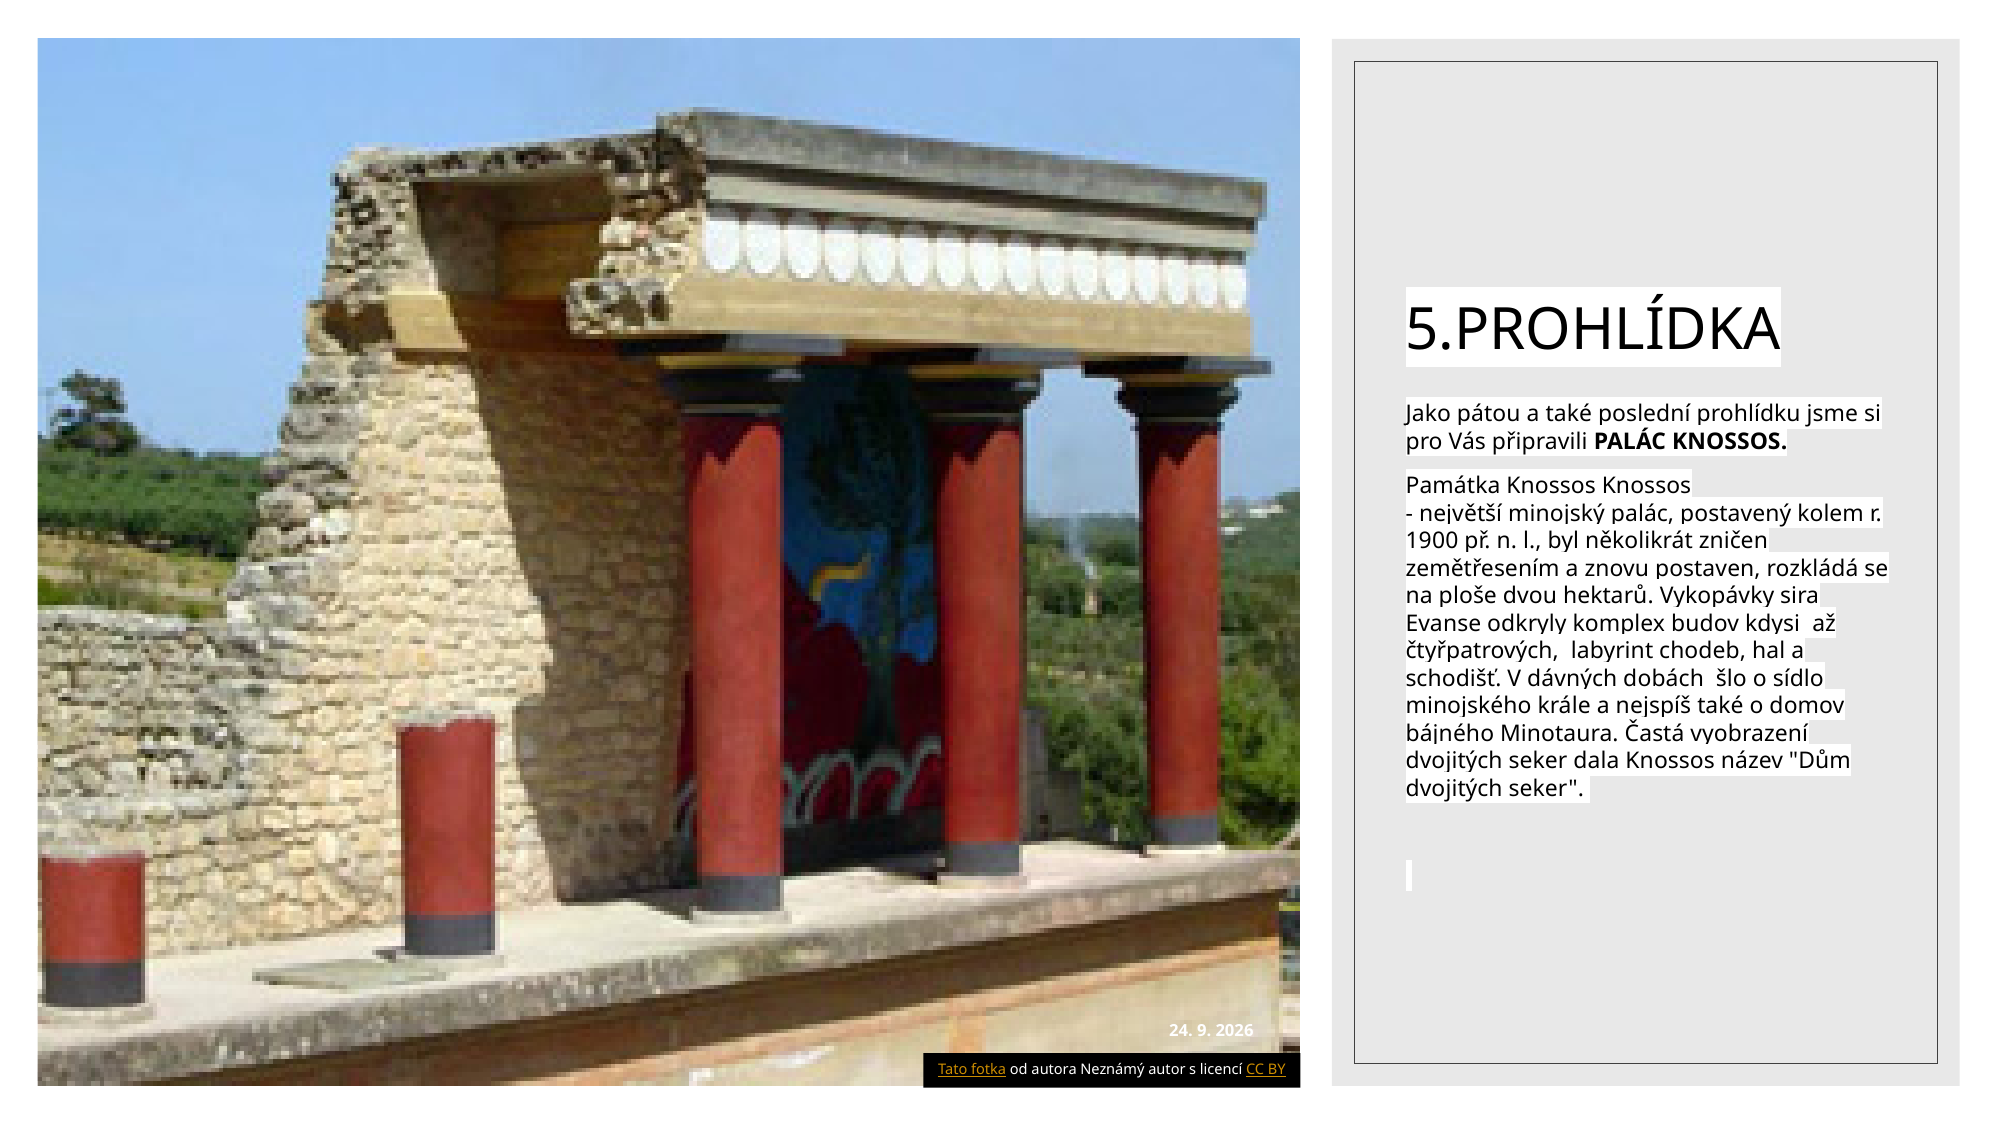

# 5.PROHLÍDKA
Jako pátou a také poslední prohlídku jsme si pro Vás připravili PALÁC KNOSSOS.
Památka Knossos Knossos - největší minojský palác, postavený kolem r. 1900 př. n. l., byl několikrát zničen zemětřesením a znovu postaven, rozkládá se na ploše dvou hektarů. Vykopávky sira Evanse odkryly komplex budov kdysi  až čtyřpatrových,  labyrint chodeb, hal a schodišť. V dávných dobách  šlo o sídlo minojského krále a nejspíš také o domov bájného Minotaura. Častá vyobrazení dvojitých seker dala Knossos název "Dům dvojitých seker".
Tato fotka od autora Neznámý autor s licencí CC BY